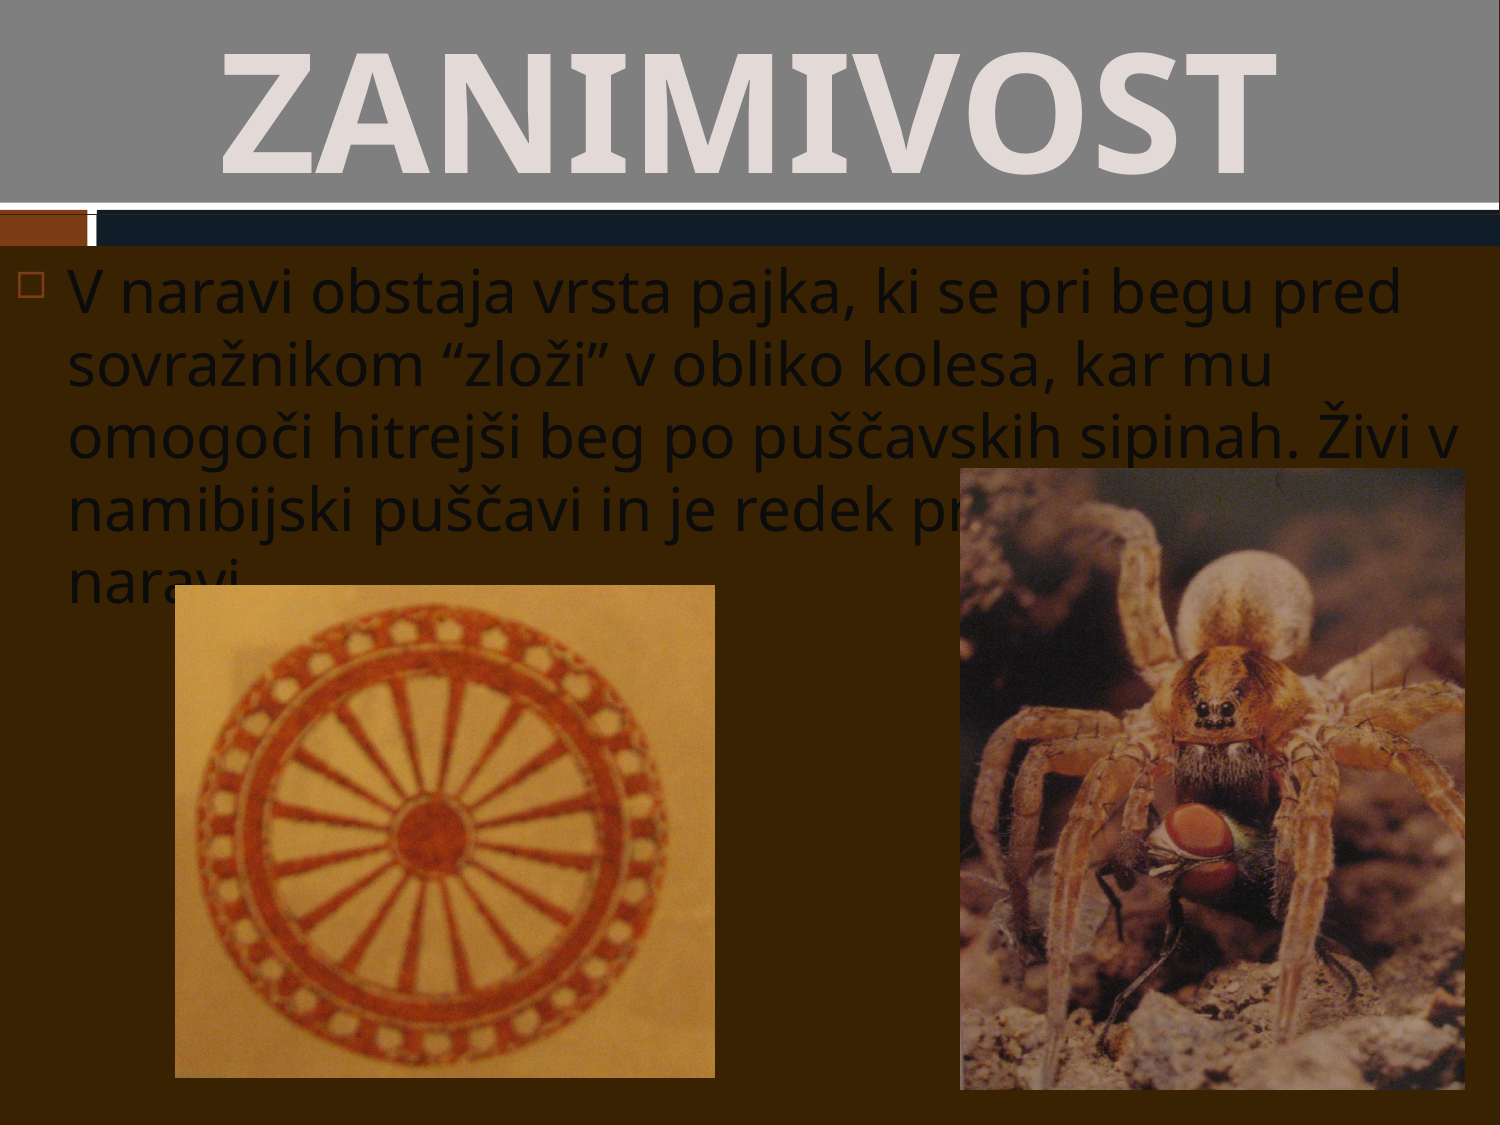

#
ZANIMIVOST
V naravi obstaja vrsta pajka, ki se pri begu pred sovražnikom “zloži” v obliko kolesa, kar mu omogoči hitrejši beg po puščavskih sipinah. Živi v namibijski puščavi in je redek primerek kolesa v naravi.